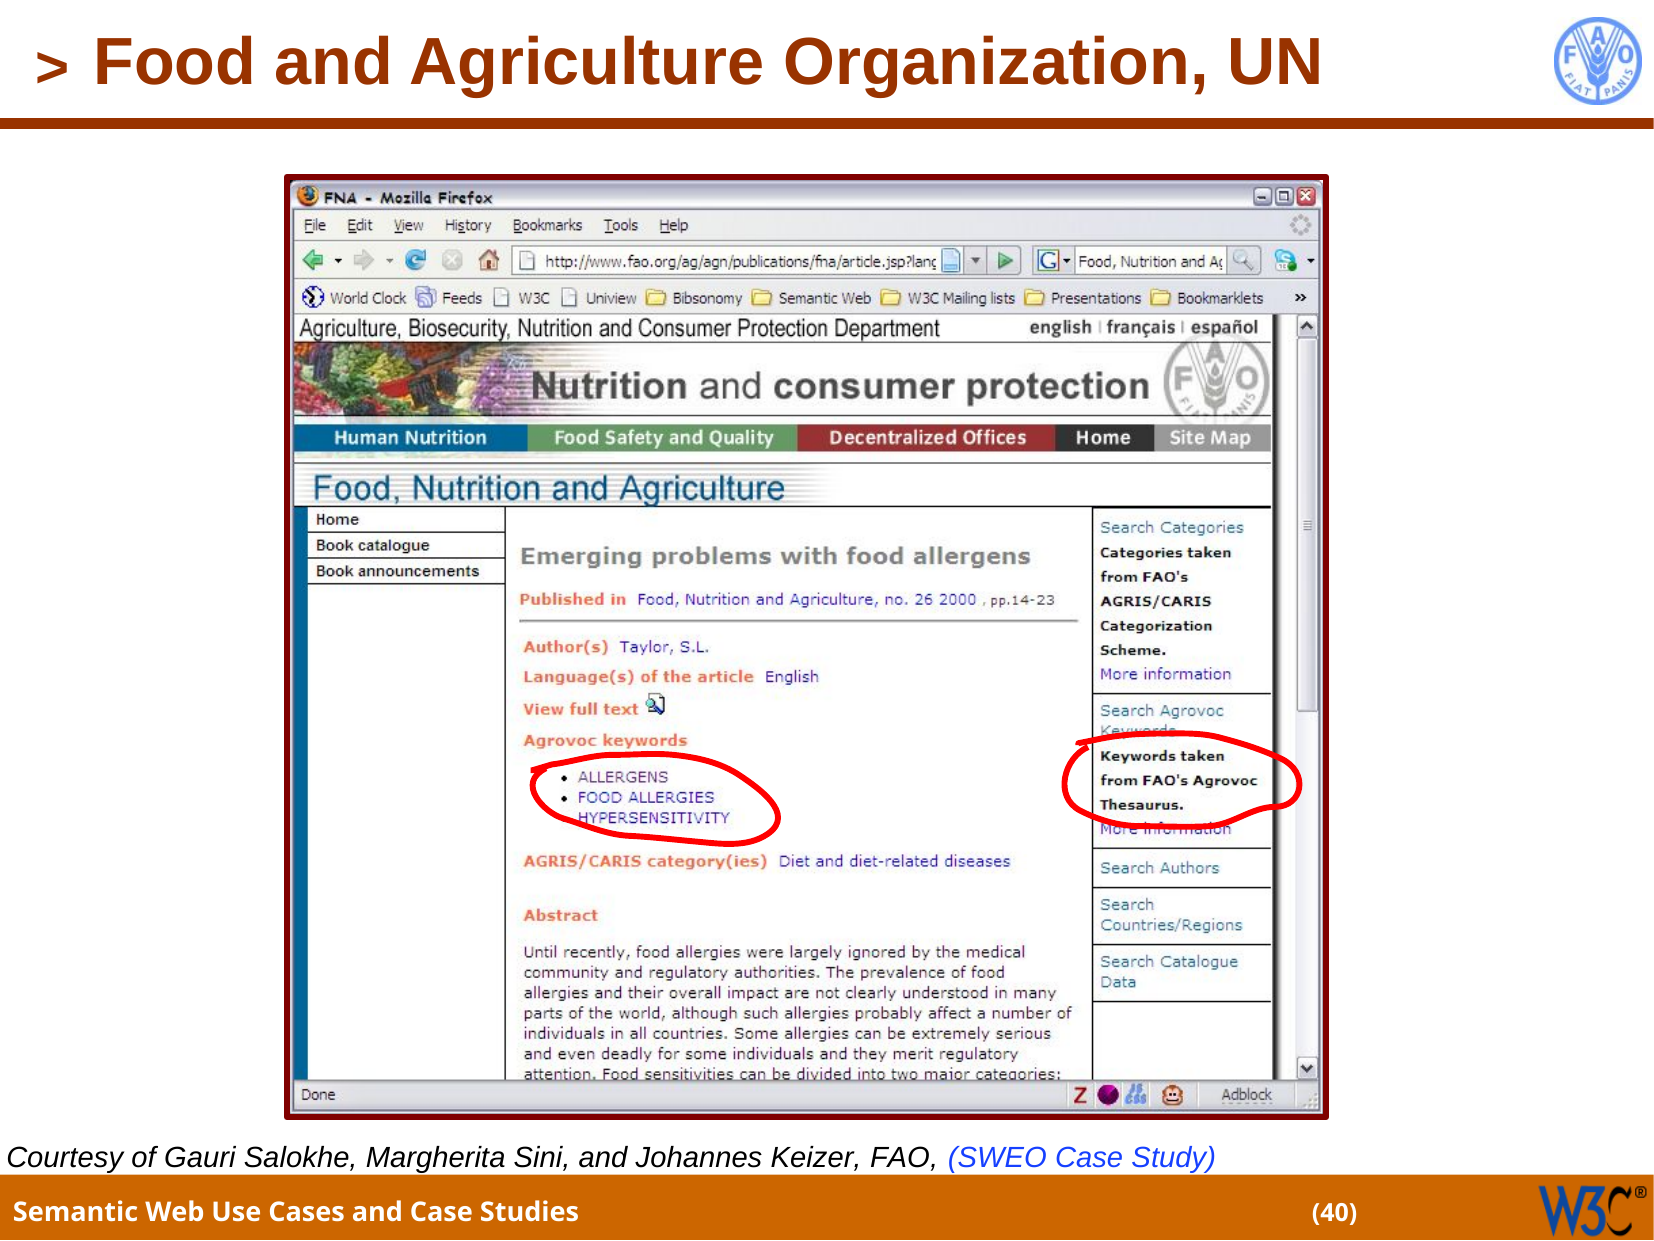

# Food and Agriculture Organization, UN
Courtesy of Gauri Salokhe, Margherita Sini, and Johannes Keizer, FAO, (SWEO Case Study)